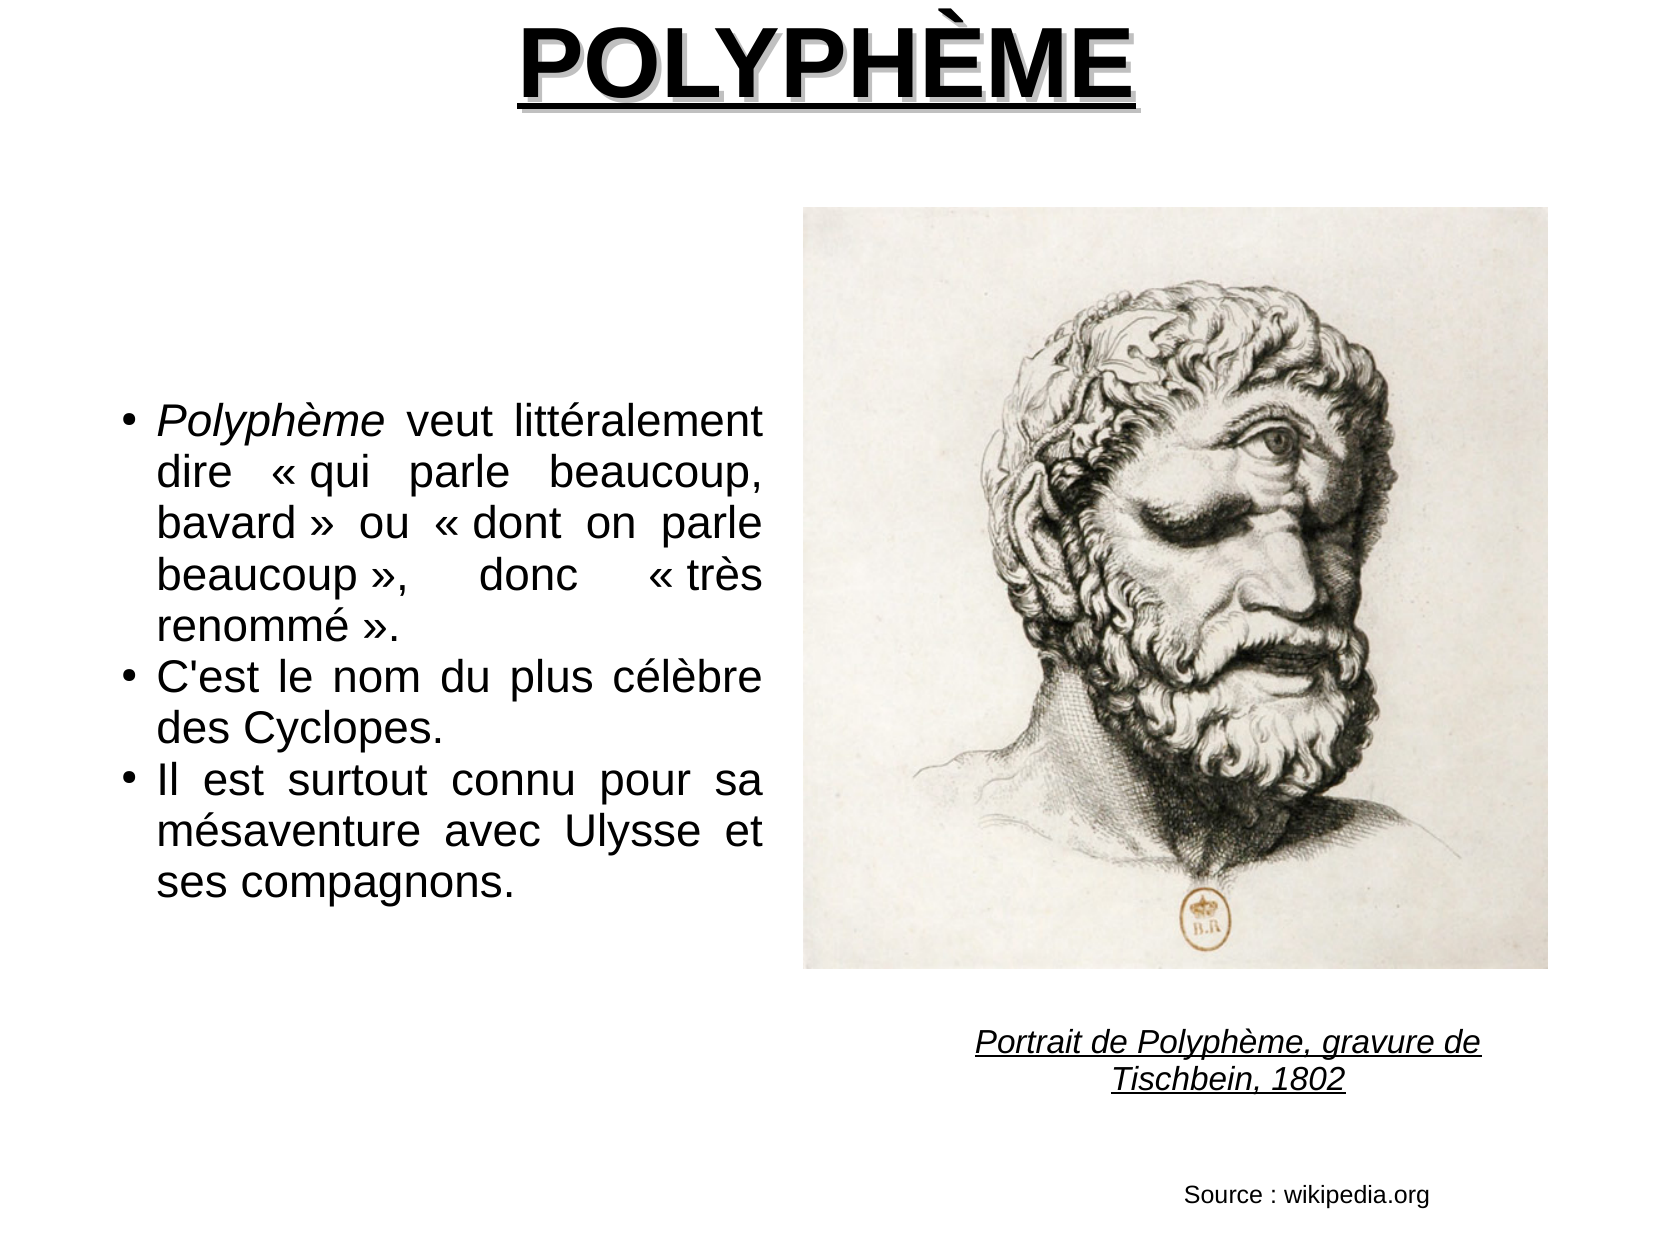

POLYPHÈME
Polyphème veut littéralement dire « qui parle beaucoup, bavard » ou « dont on parle beaucoup », donc « très renommé ».
C'est le nom du plus célèbre des Cyclopes.
Il est surtout connu pour sa mésaventure avec Ulysse et ses compagnons.
Portrait de Polyphème, gravure de Tischbein, 1802
Source : wikipedia.org